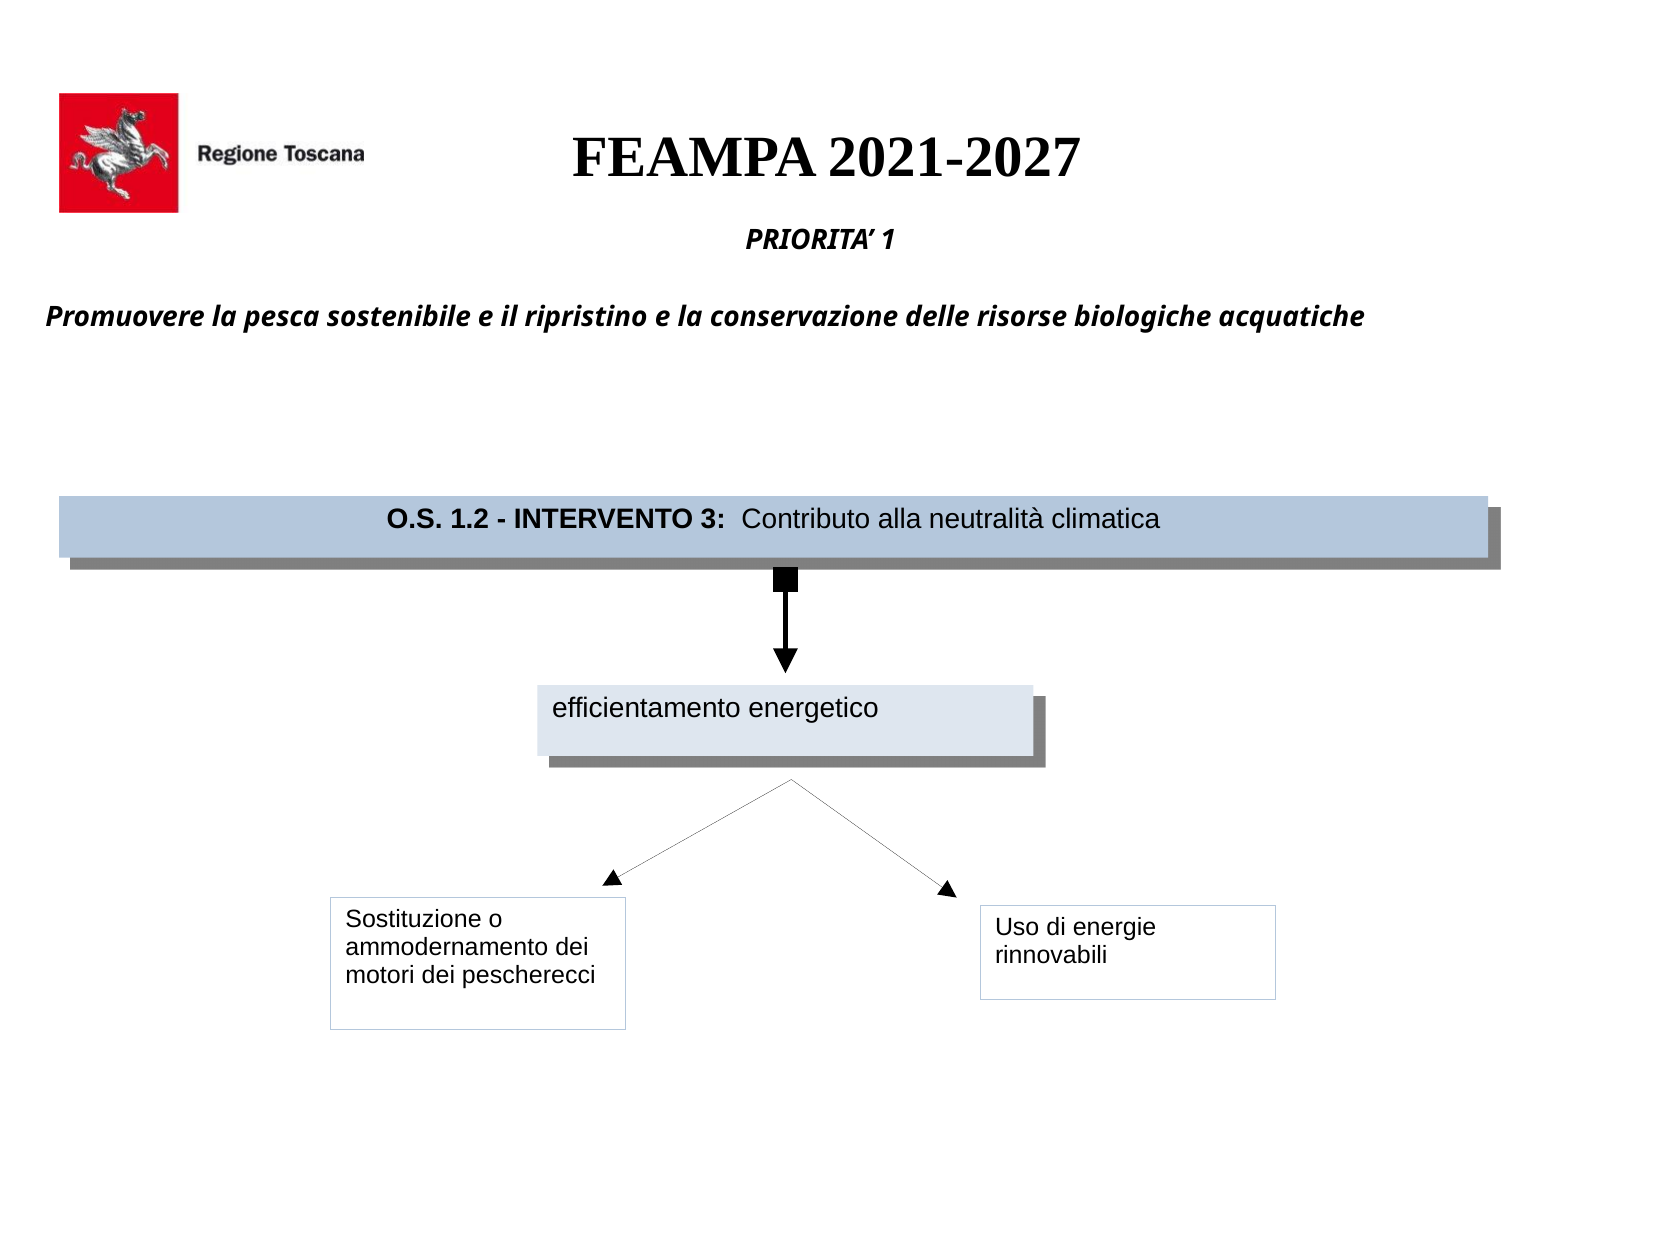

# FEAMPA 2021-2027
PRIORITA’ 1
Promuovere la pesca sostenibile e il ripristino e la conservazione delle risorse biologiche acquatiche
O.S. 1.2 - INTERVENTO 3: Contributo alla neutralità climatica
efficientamento energetico
Sostituzione o ammodernamento dei motori dei pescherecci
Uso di energie rinnovabili